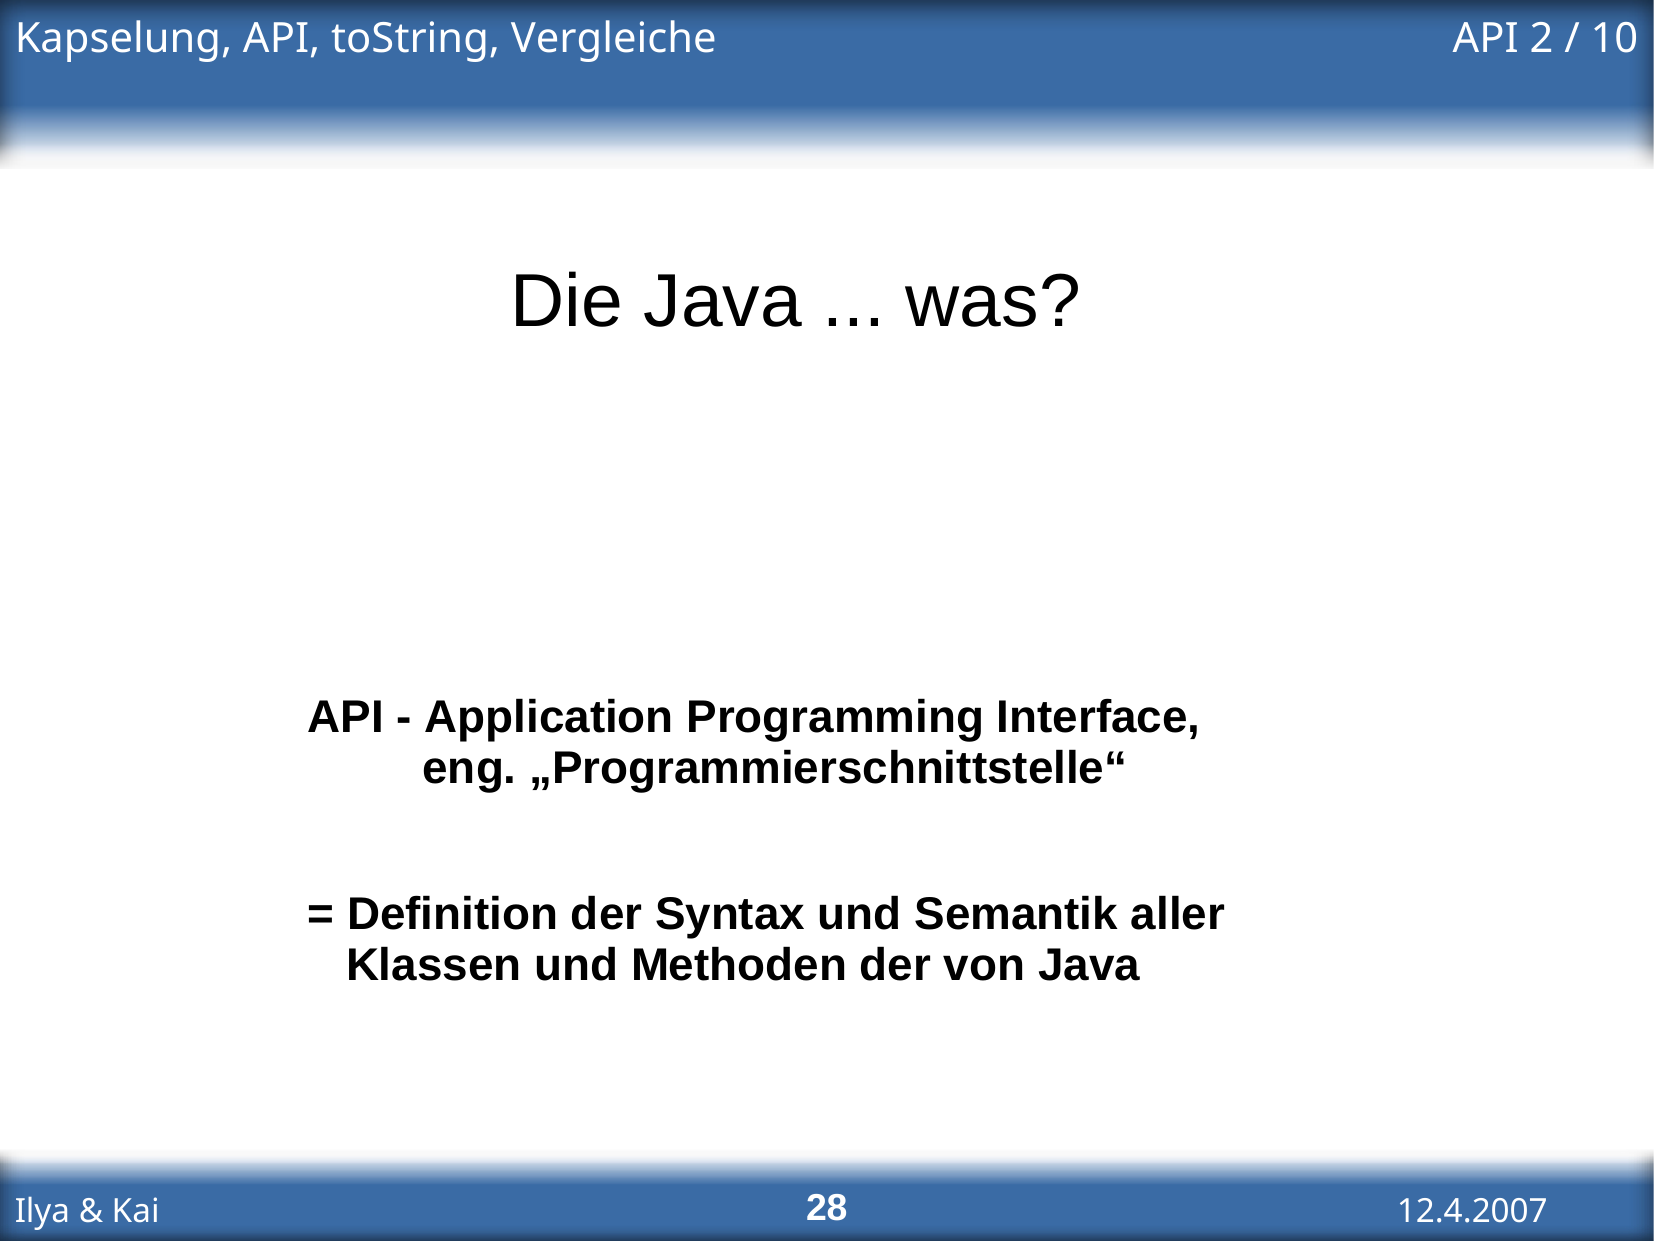

API 2 / 10
Die Java ... was?
API - Application Programming Interface,
 eng. „Programmierschnittstelle“
= Definition der Syntax und Semantik aller
 Klassen und Methoden der von Java
28